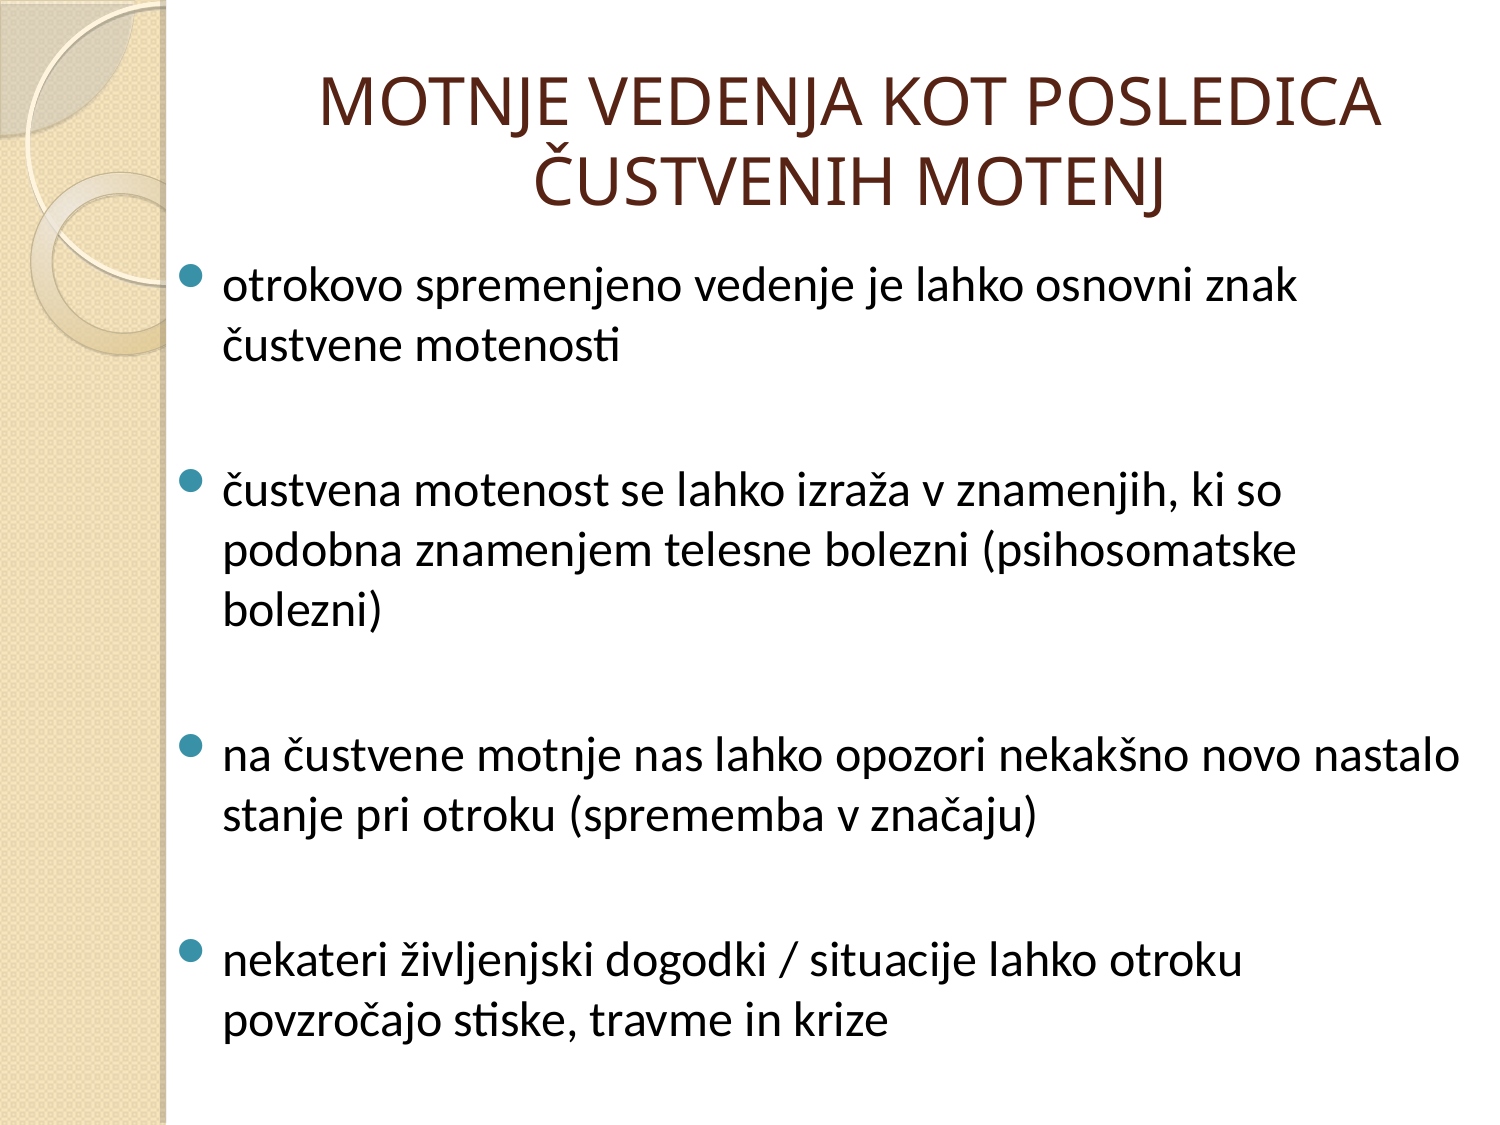

# MOTNJE VEDENJA KOT POSLEDICA ČUSTVENIH MOTENJ
otrokovo spremenjeno vedenje je lahko osnovni znak čustvene motenosti
čustvena motenost se lahko izraža v znamenjih, ki so podobna znamenjem telesne bolezni (psihosomatske bolezni)
na čustvene motnje nas lahko opozori nekakšno novo nastalo stanje pri otroku (sprememba v značaju)
nekateri življenjski dogodki / situacije lahko otroku povzročajo stiske, travme in krize